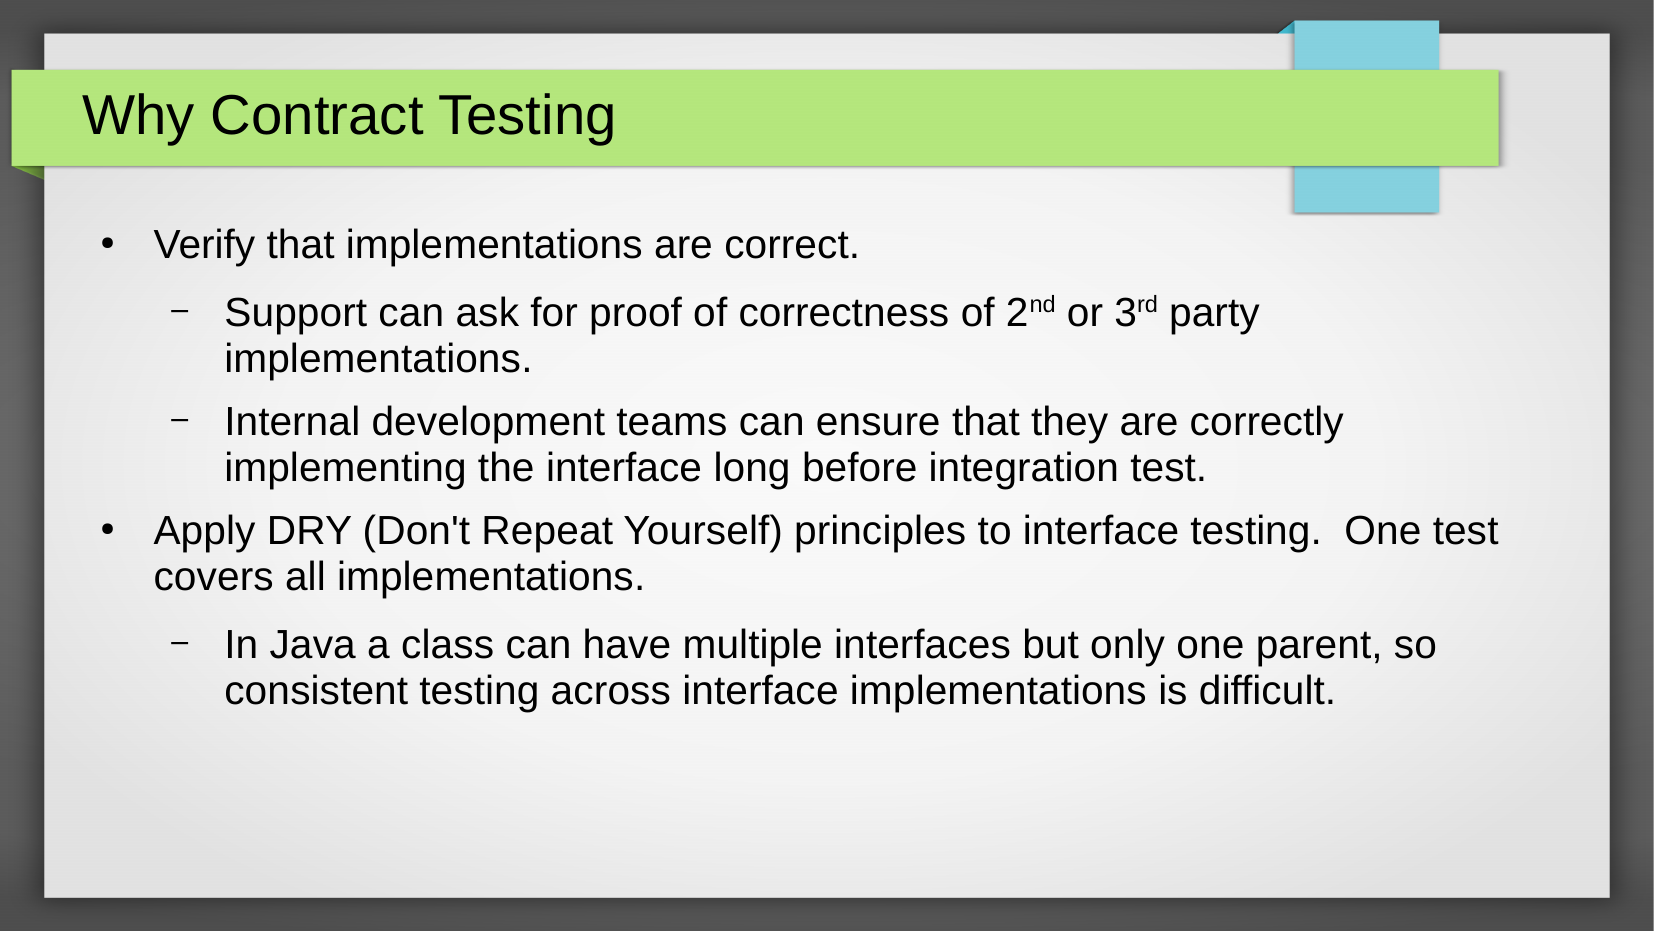

# Why Contract Testing
Verify that implementations are correct.
Support can ask for proof of correctness of 2nd or 3rd party implementations.
Internal development teams can ensure that they are correctly implementing the interface long before integration test.
Apply DRY (Don't Repeat Yourself) principles to interface testing. One test covers all implementations.
In Java a class can have multiple interfaces but only one parent, so consistent testing across interface implementations is difficult.